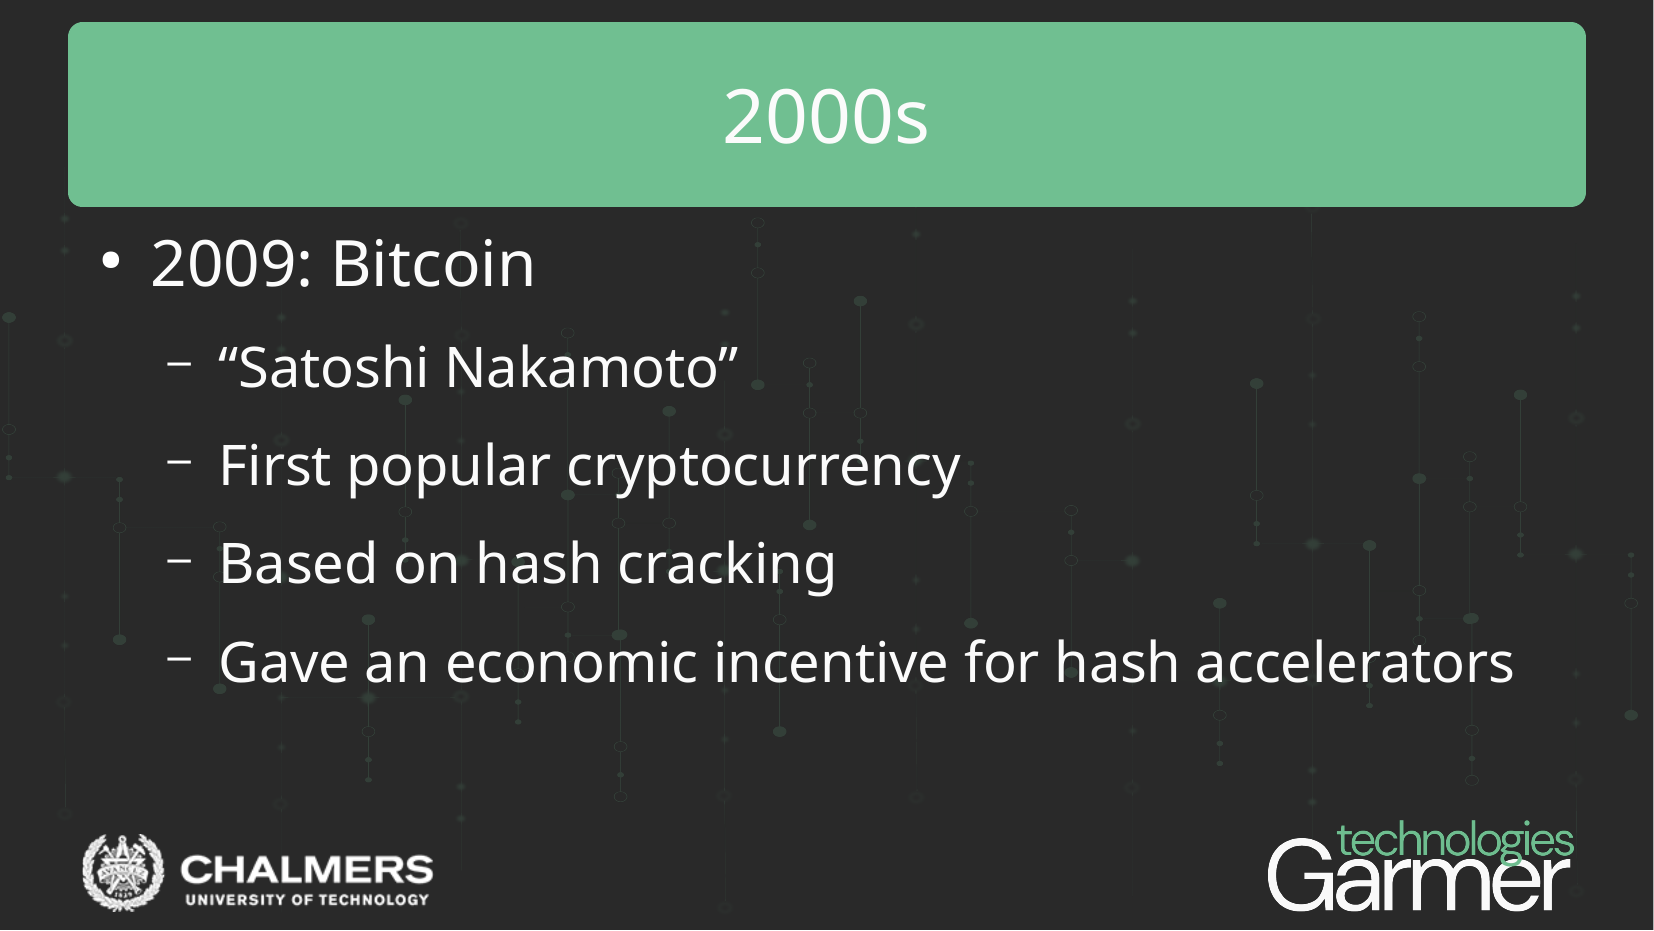

# 2000s
2009: Bitcoin
“Satoshi Nakamoto”
First popular cryptocurrency
Based on hash cracking
Gave an economic incentive for hash accelerators